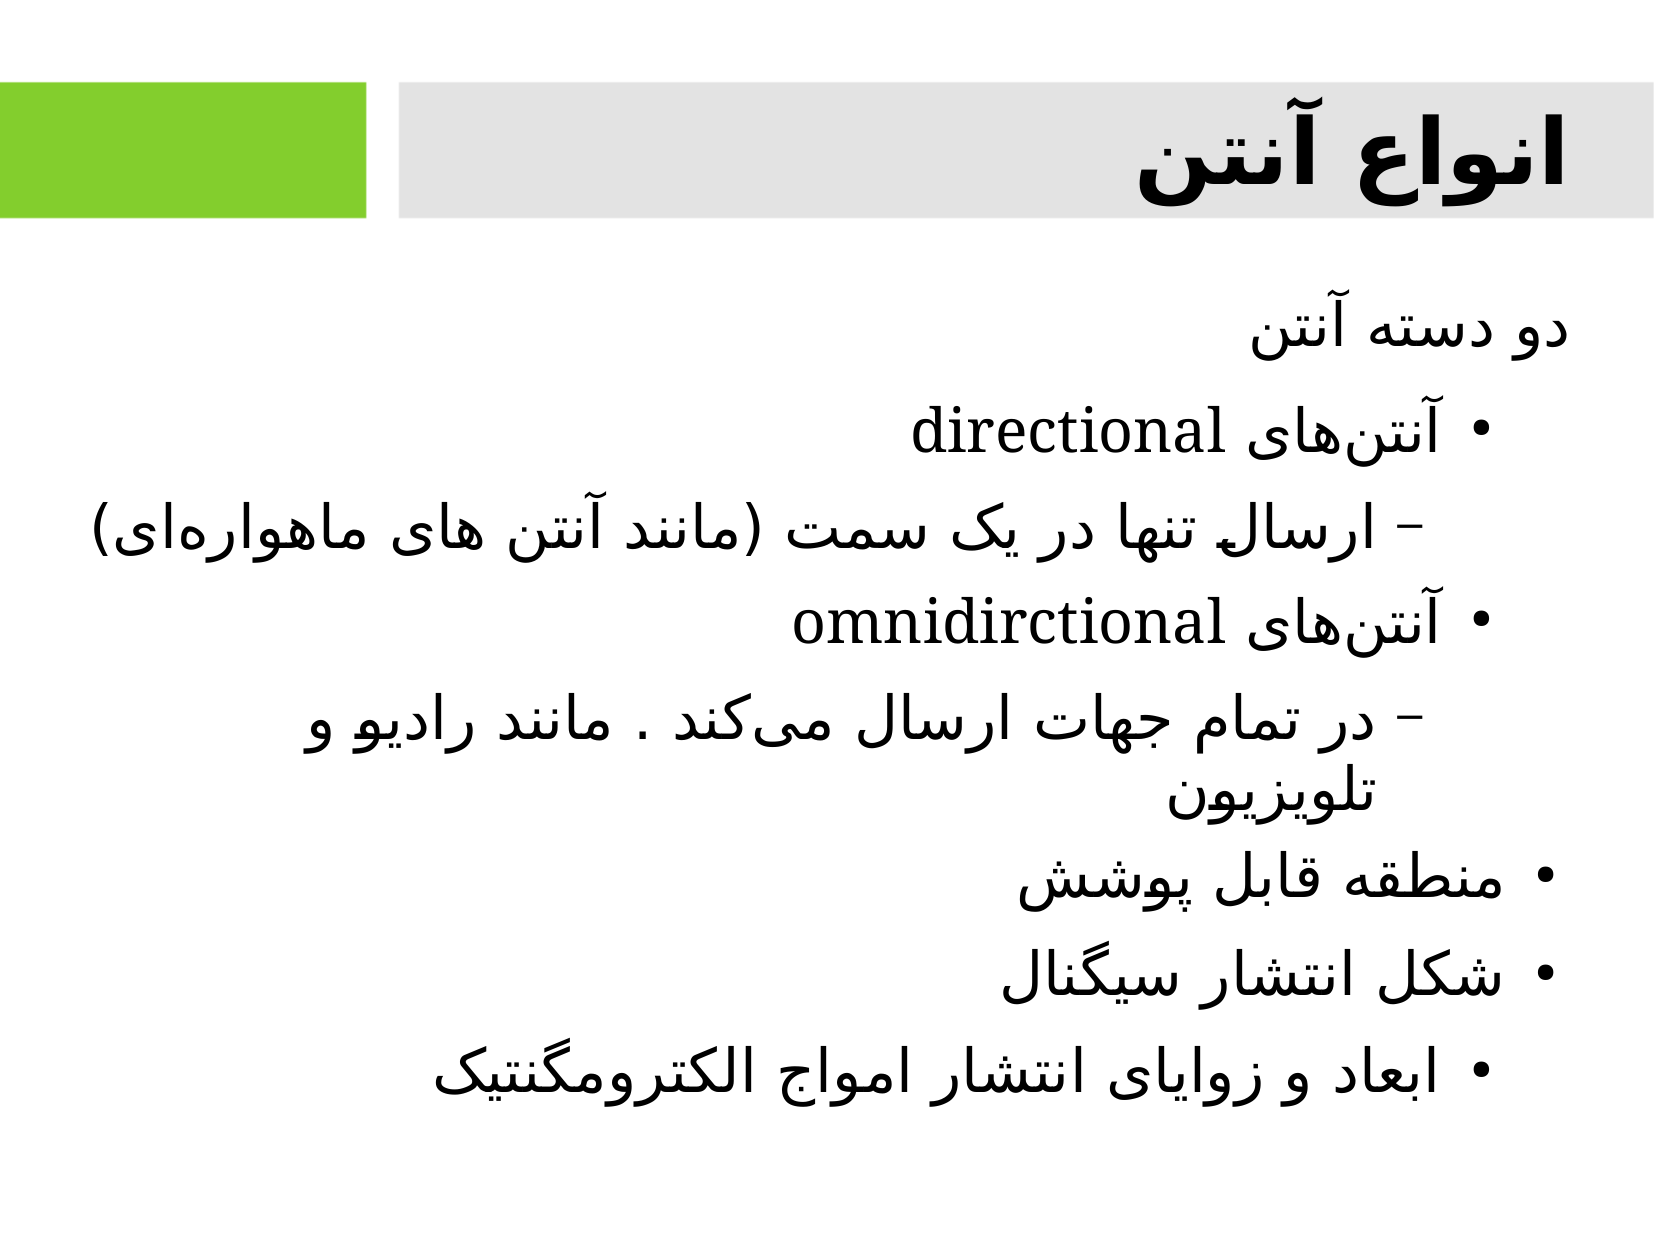

# انواع آنتن
دو دسته آنتن
آنتن‌های directional
ارسال تنها در یک سمت (مانند آنتن های ماهواره‌ای)
آنتن‌های omnidirctional
در تمام جهات ارسال می‌کند . مانند رادیو و تلویزیون
منطقه قابل پوشش
شکل انتشار سیگنال
ابعاد و زوایای انتشار امواج الکترومگنتیک